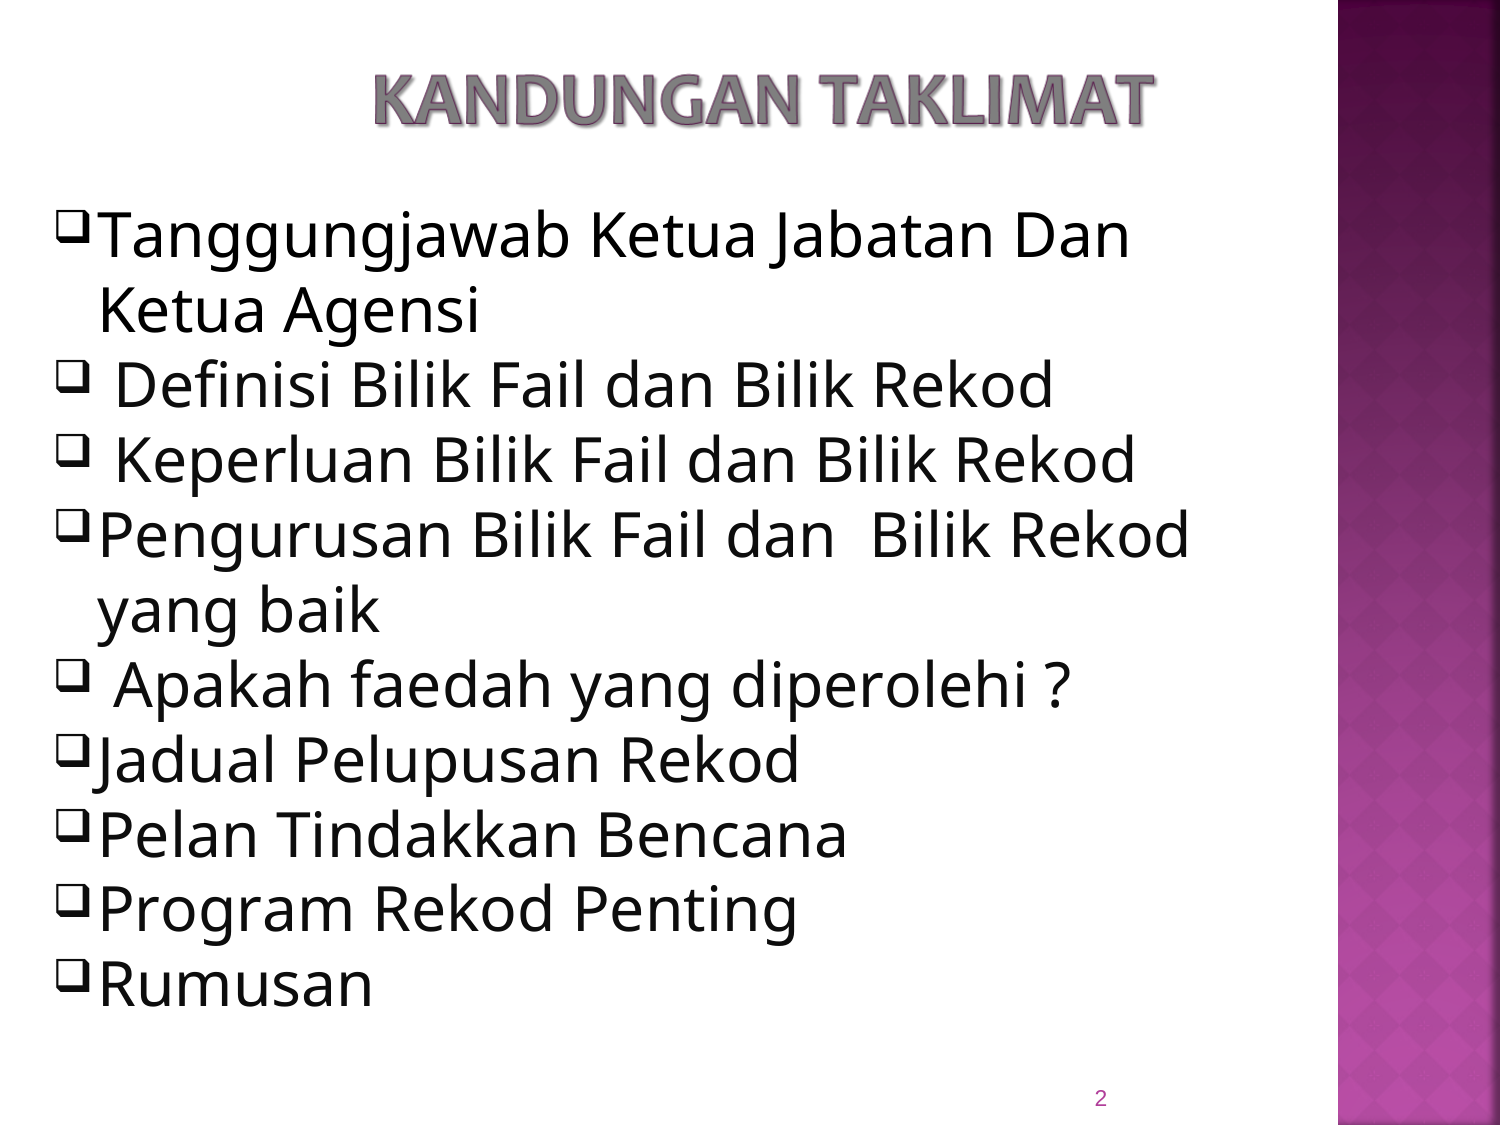

# Tanggungjawab Ketua Jabatan Dan Ketua Agensi
 Definisi Bilik Fail dan Bilik Rekod
 Keperluan Bilik Fail dan Bilik Rekod
Pengurusan Bilik Fail dan Bilik Rekod yang baik
 Apakah faedah yang diperolehi ?
Jadual Pelupusan Rekod
Pelan Tindakkan Bencana
Program Rekod Penting
Rumusan